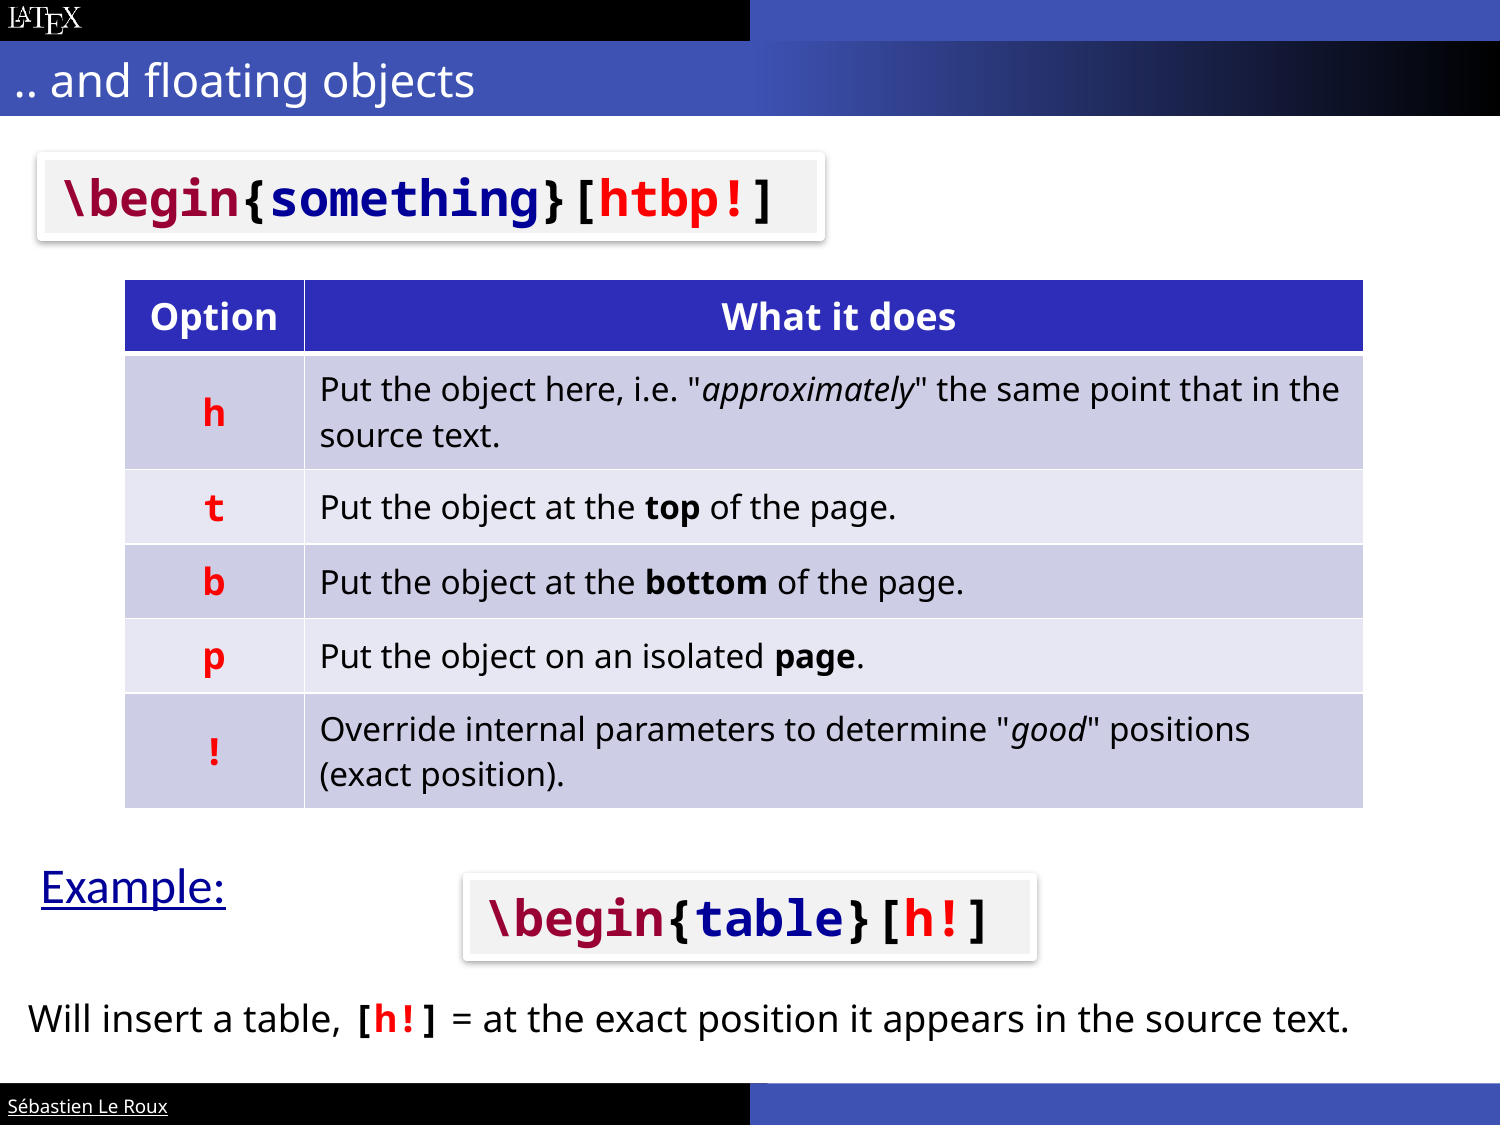

# .. and floating objects
\begin{something}[htbp!]
| Option | What it does |
| --- | --- |
| h | Put the object here, i.e. "approximately" the same point that in the source text. |
| t | Put the object at the top of the page. |
| b | Put the object at the bottom of the page. |
| p | Put the object on an isolated page. |
| ! | Override internal parameters to determine "good" positions (exact position). |
Example:
\begin{table}[h!]
Will insert a table, [h!] = at the exact position it appears in the source text.